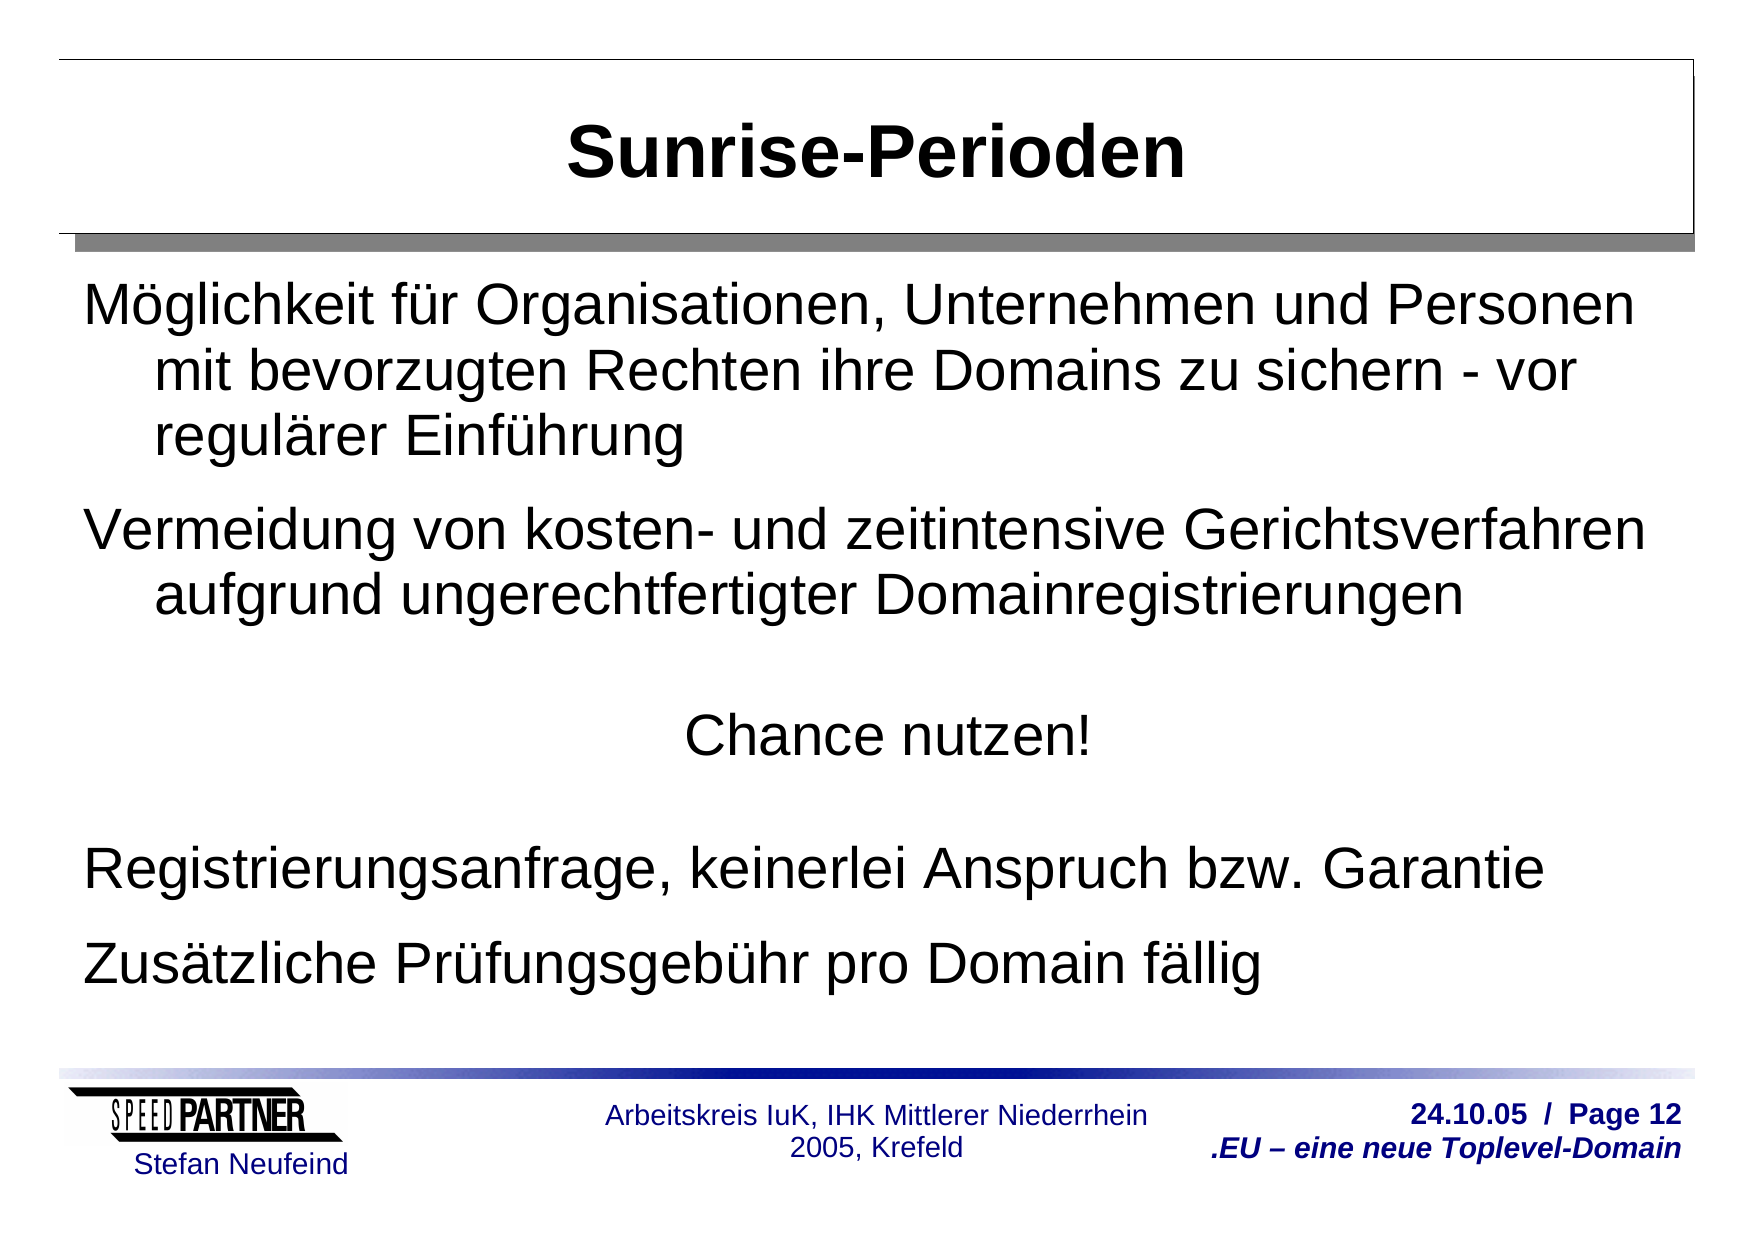

# Sunrise-Perioden
Möglichkeit für Organisationen, Unternehmen und Personen mit bevorzugten Rechten ihre Domains zu sichern - vor regulärer Einführung
Vermeidung von kosten- und zeitintensive Gerichtsverfahren aufgrund ungerechtfertigter Domainregistrierungen
Chance nutzen!
Registrierungsanfrage, keinerlei Anspruch bzw. Garantie
Zusätzliche Prüfungsgebühr pro Domain fällig